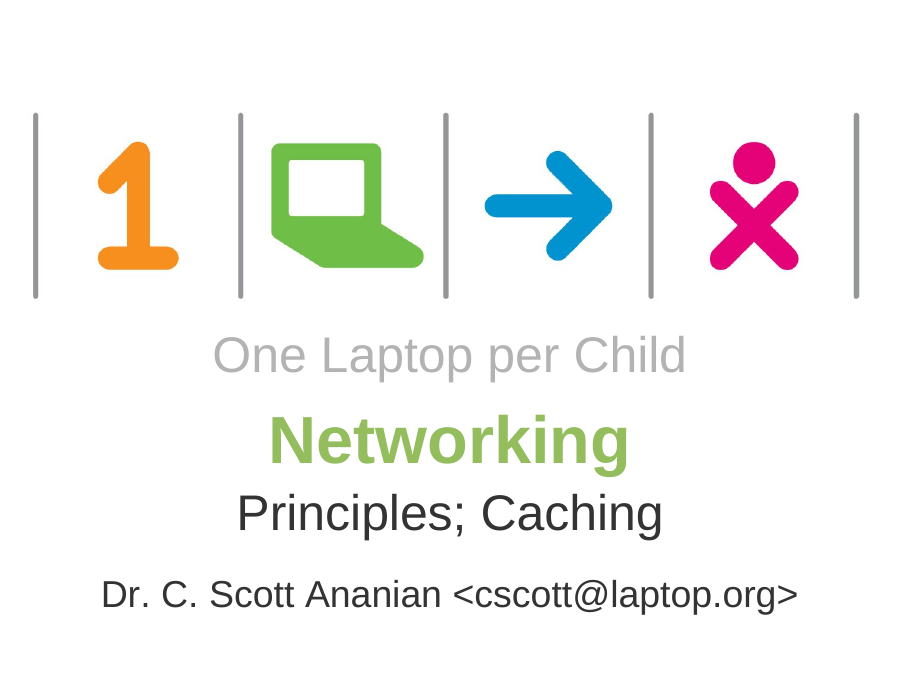

One Laptop per Child
# Networking
Principles; Caching
Dr. C. Scott Ananian <cscott@laptop.org>